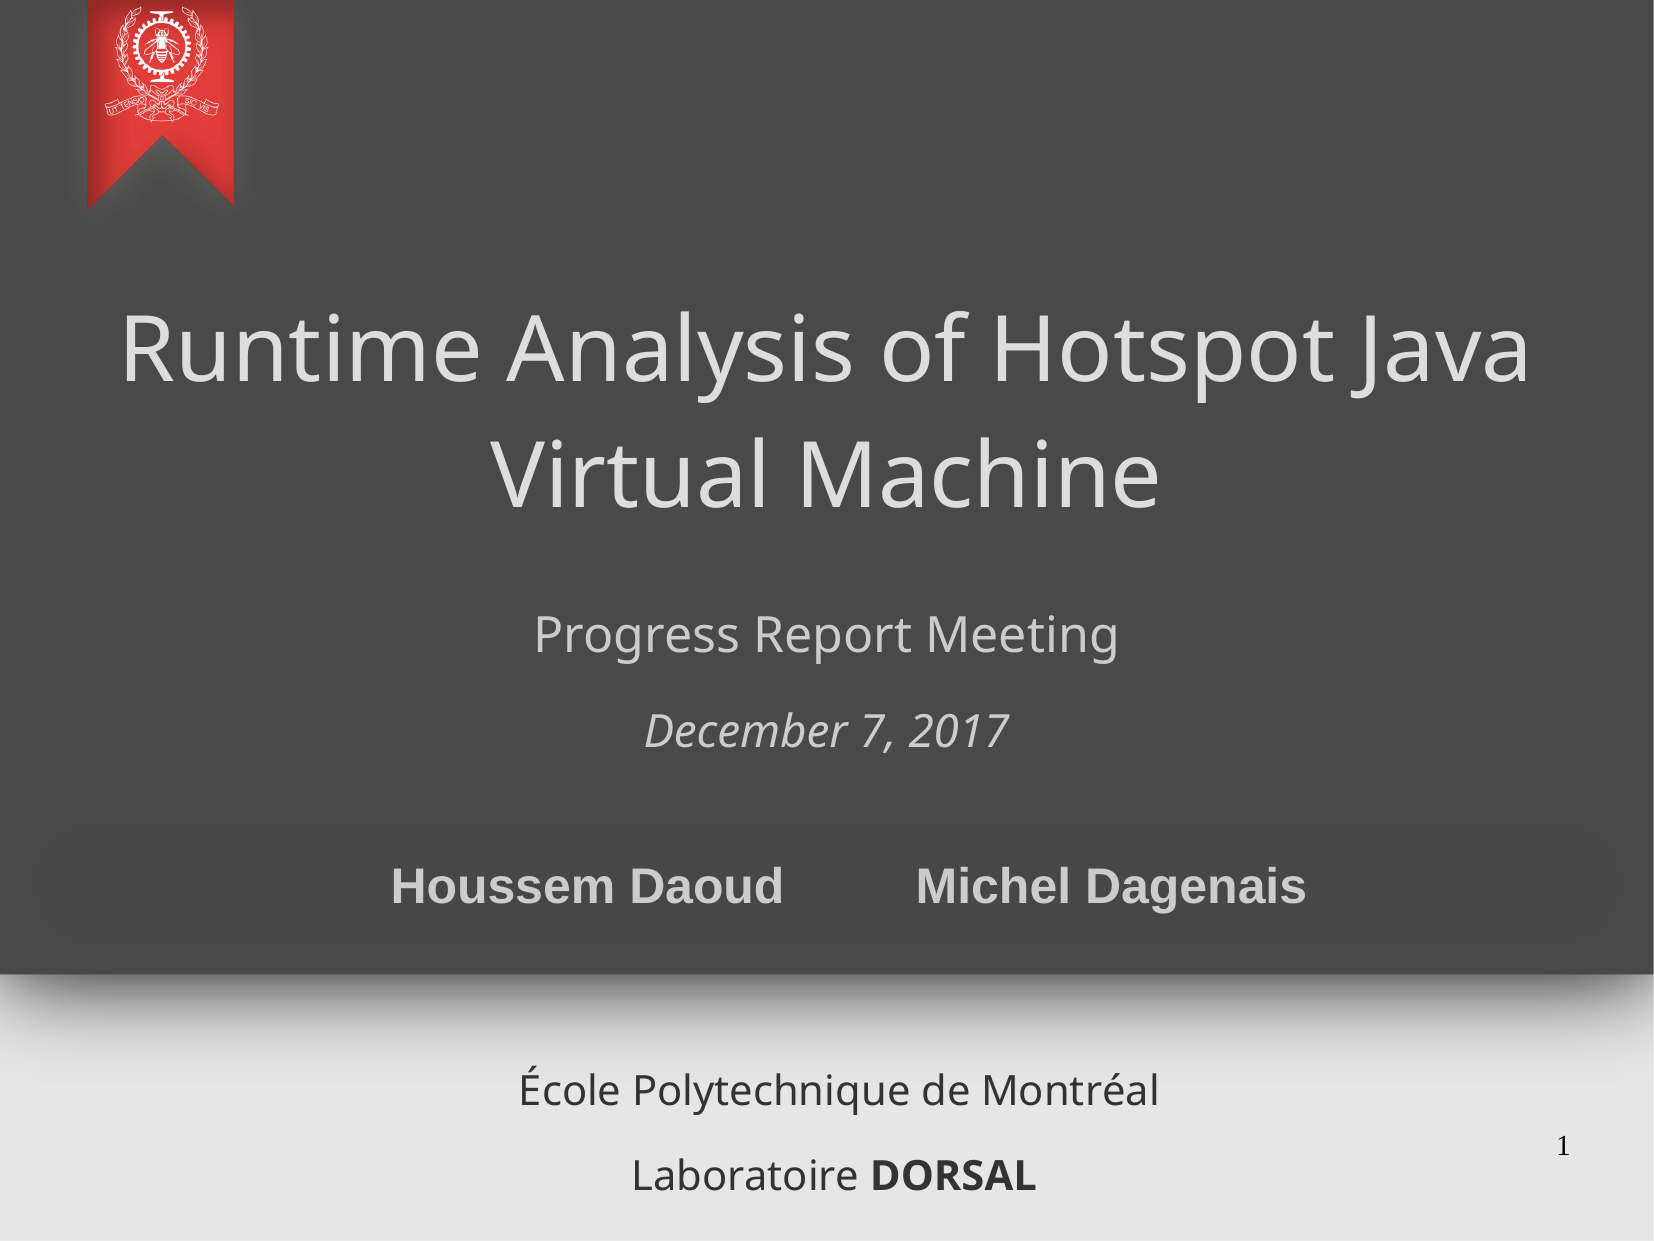

# Runtime Analysis of Hotspot Java Virtual Machine
Progress Report Meeting
December 7, 2017
Houssem Daoud		Michel Dagenais
 École Polytechnique de Montréal
Laboratoire DORSAL
1